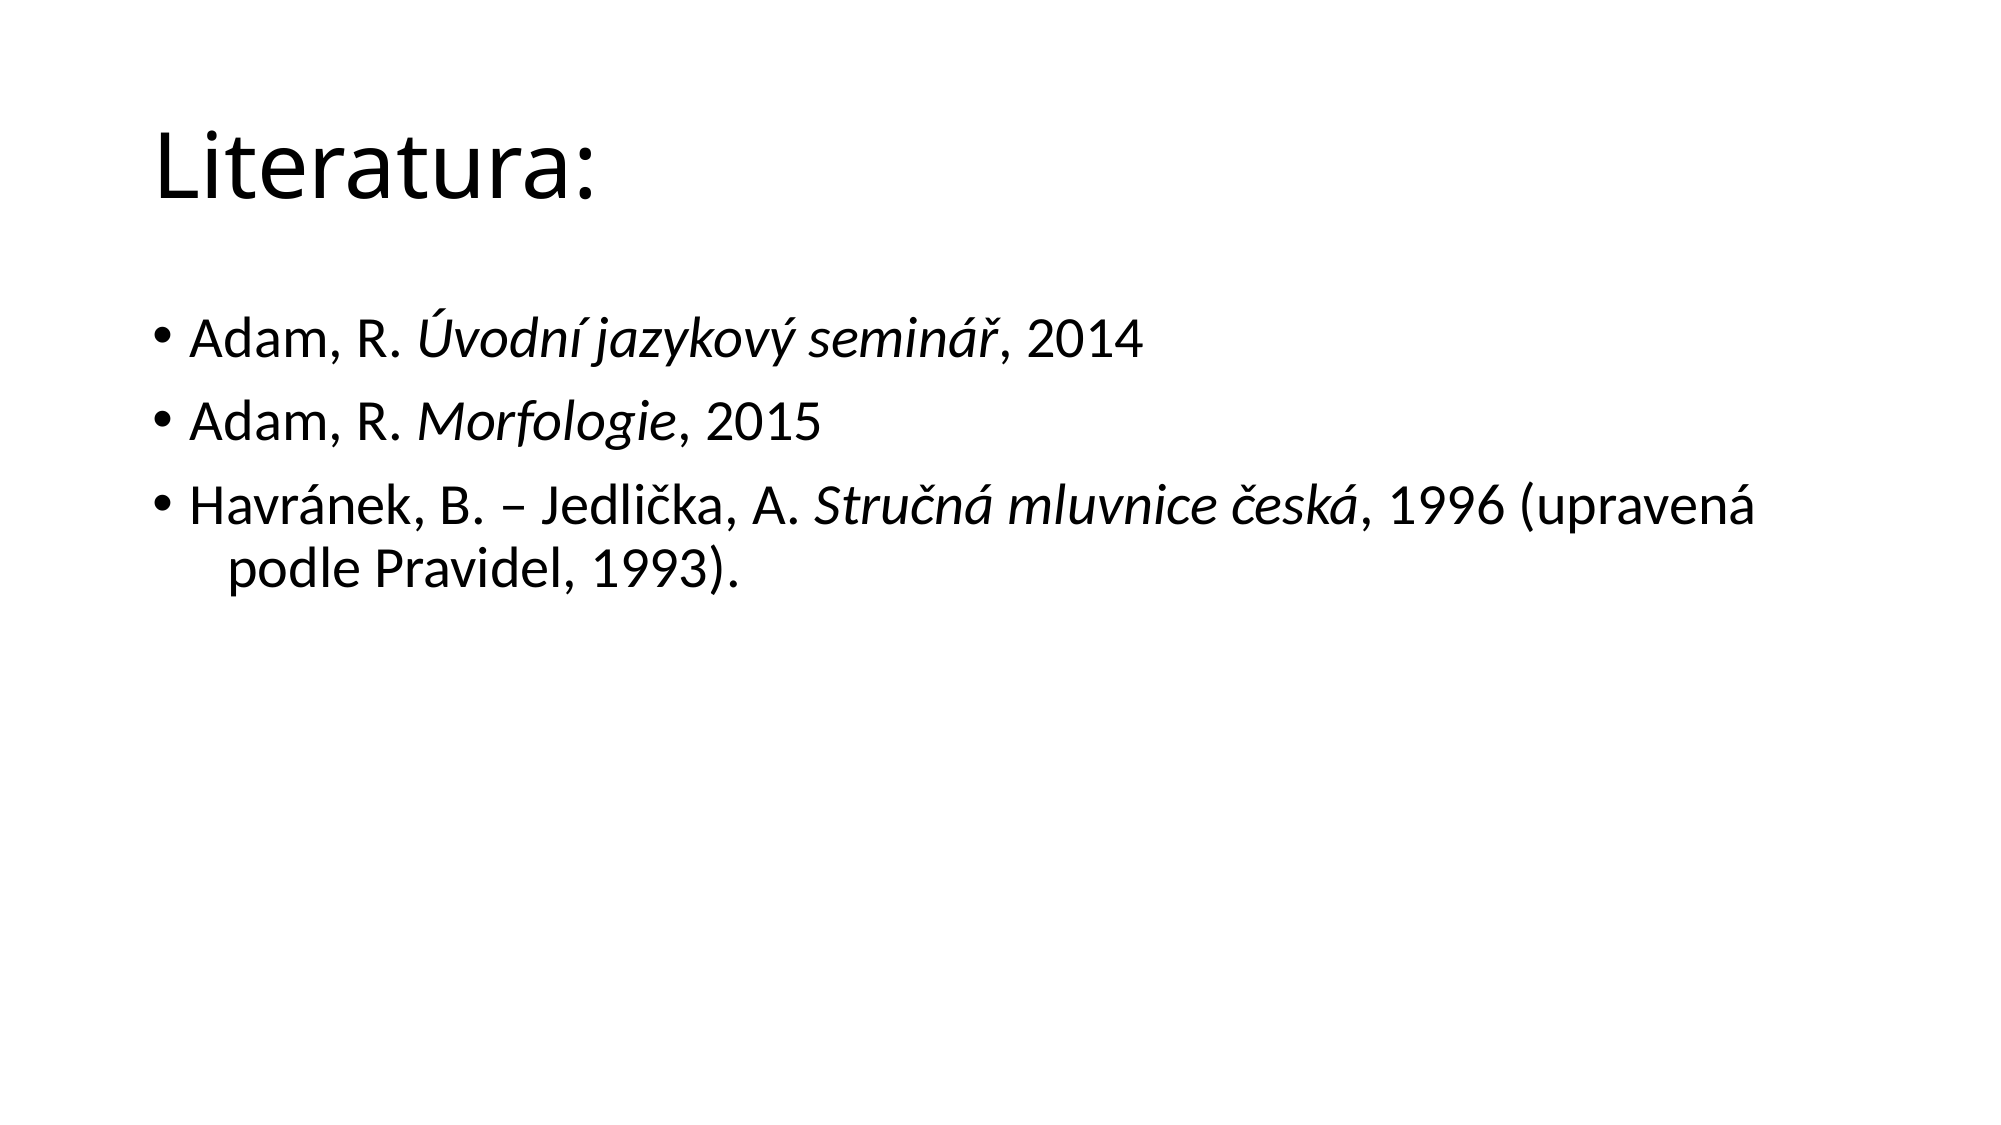

# Literatura:
Adam, R. Úvodní jazykový seminář, 2014
Adam, R. Morfologie, 2015
Havránek, B. – Jedlička, A. Stručná mluvnice česká, 1996 (upravená podle Pravidel, 1993).